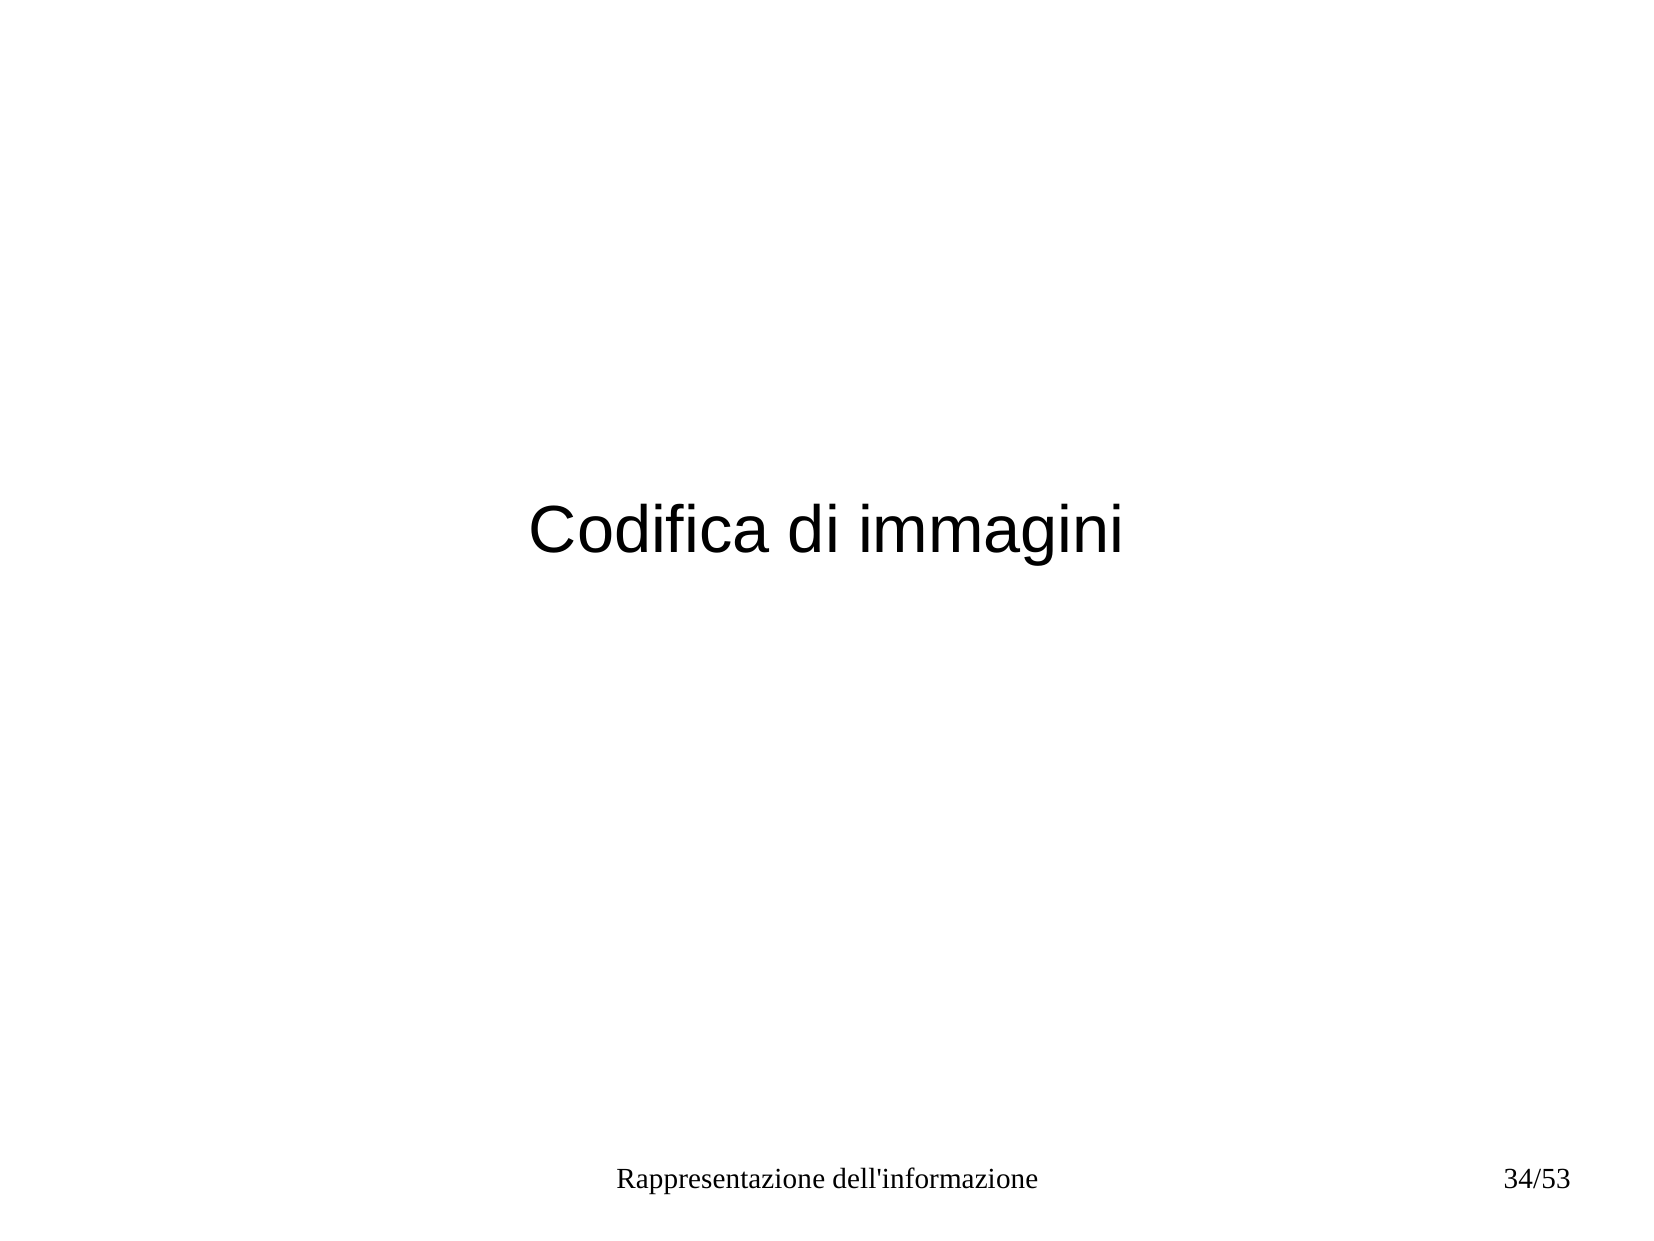

# Codifica di immagini
Rappresentazione dell'informazione
34